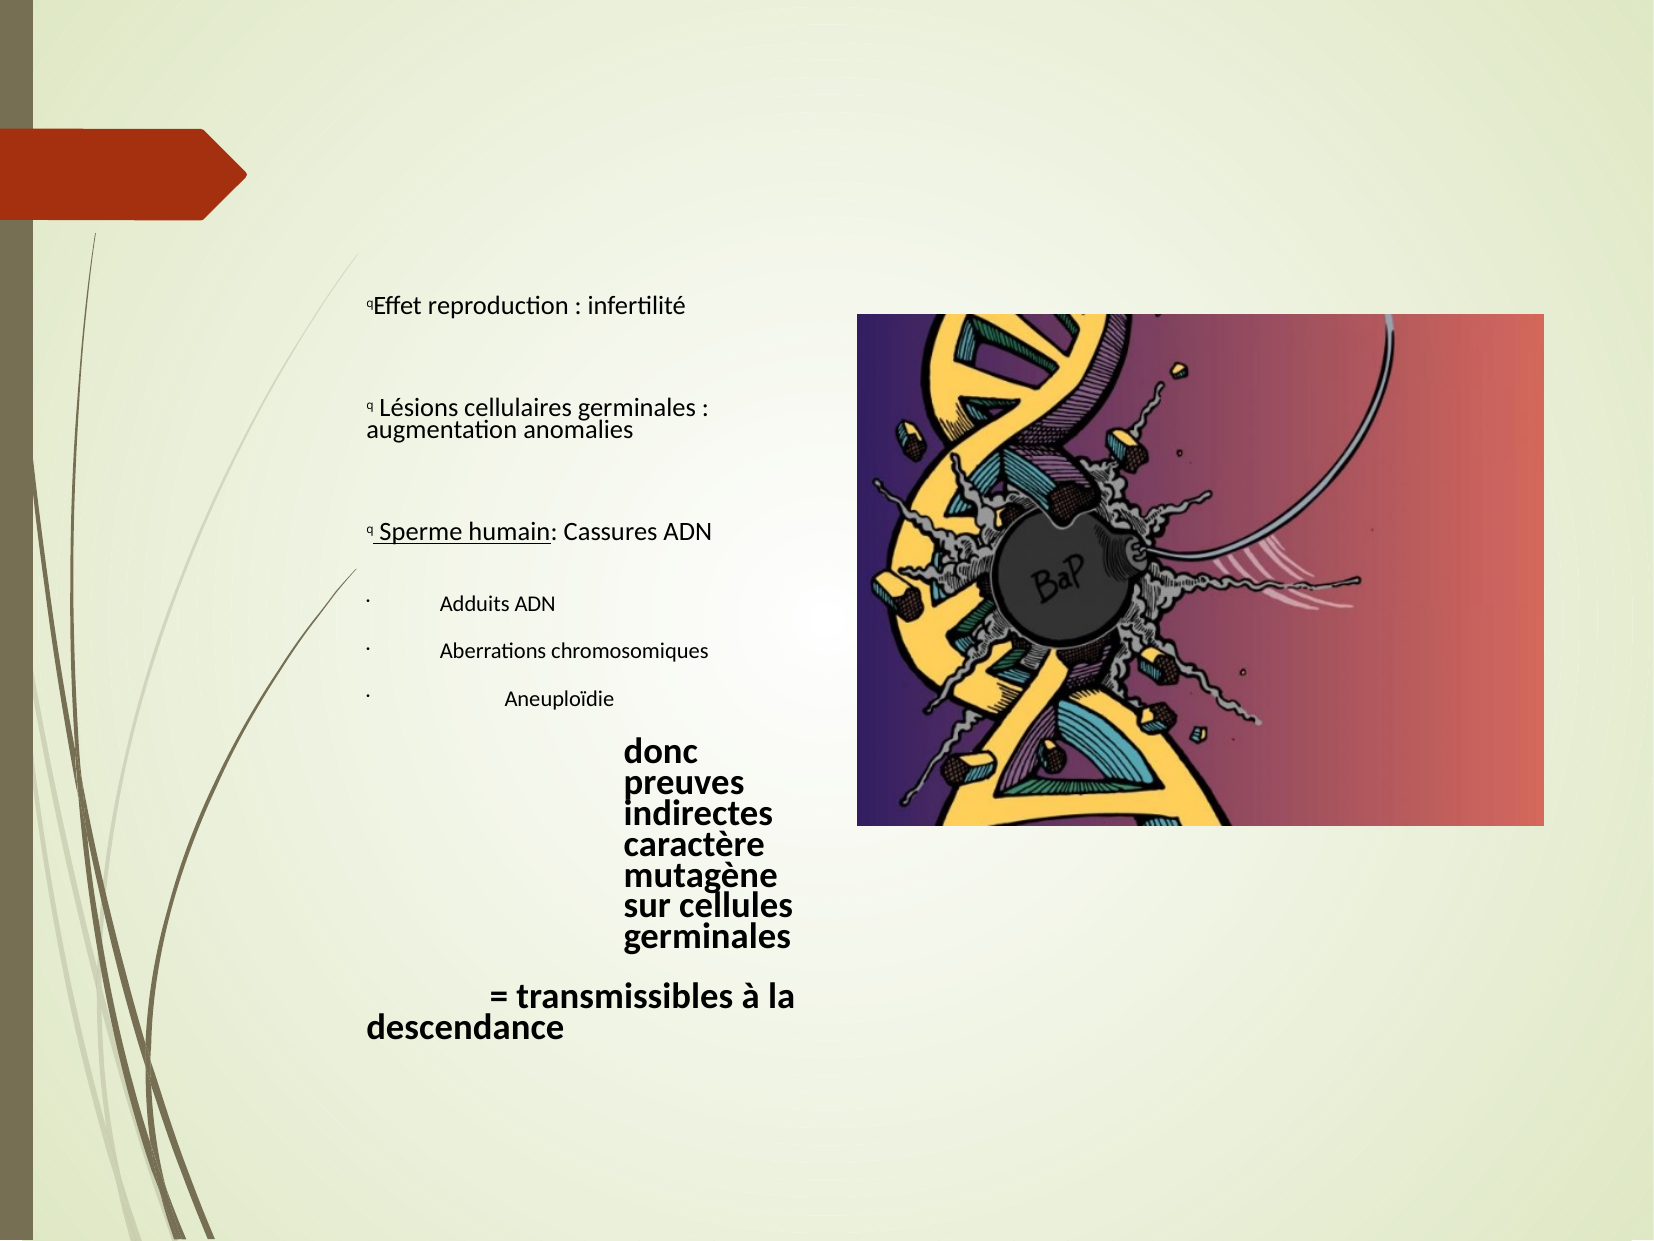

#
Effet reproduction : infertilité
 Lésions cellulaires germinales : augmentation anomalies
 Sperme humain: Cassures ADN
	Adduits ADN
	Aberrations chromosomiques
 Aneuploïdie
donc preuves indirectes caractère mutagène sur cellules germinales
 = transmissibles à la descendance